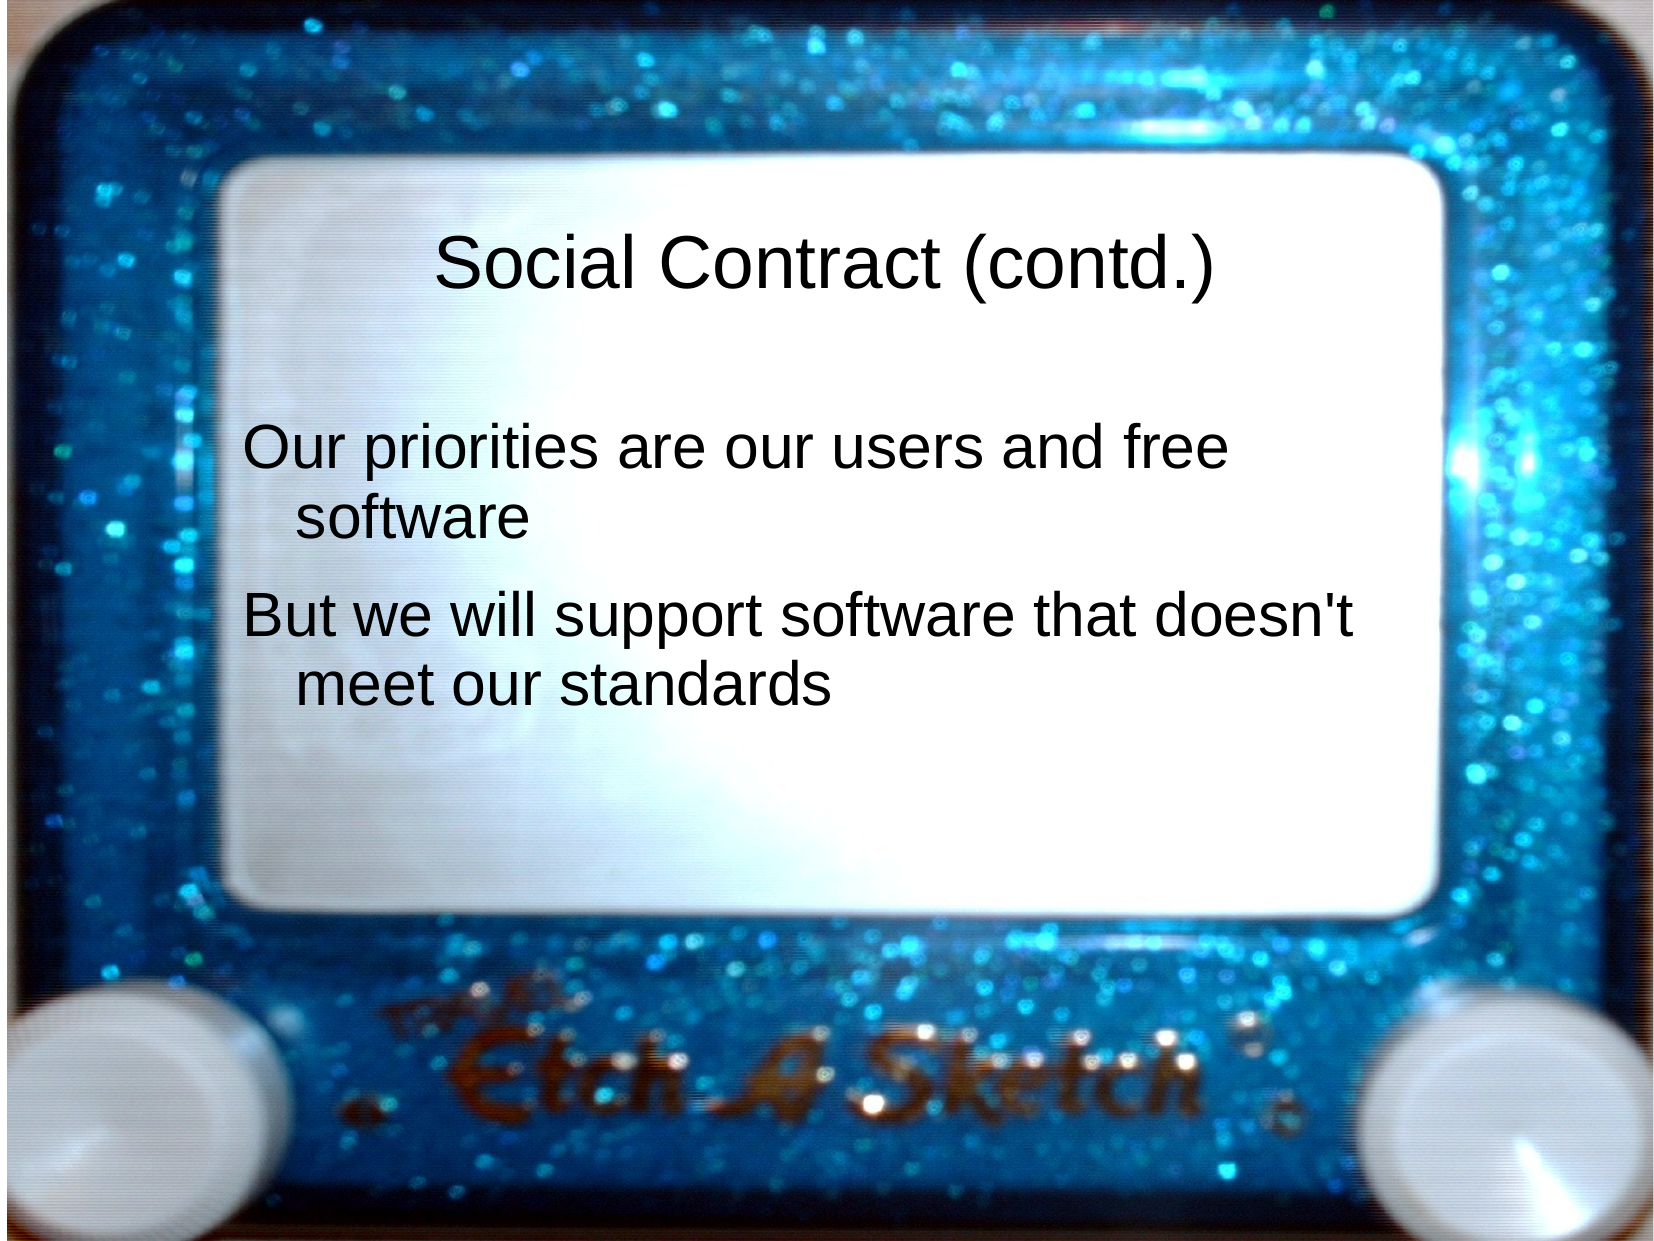

# Social Contract (contd.)
Our priorities are our users and free software
But we will support software that doesn't meet our standards